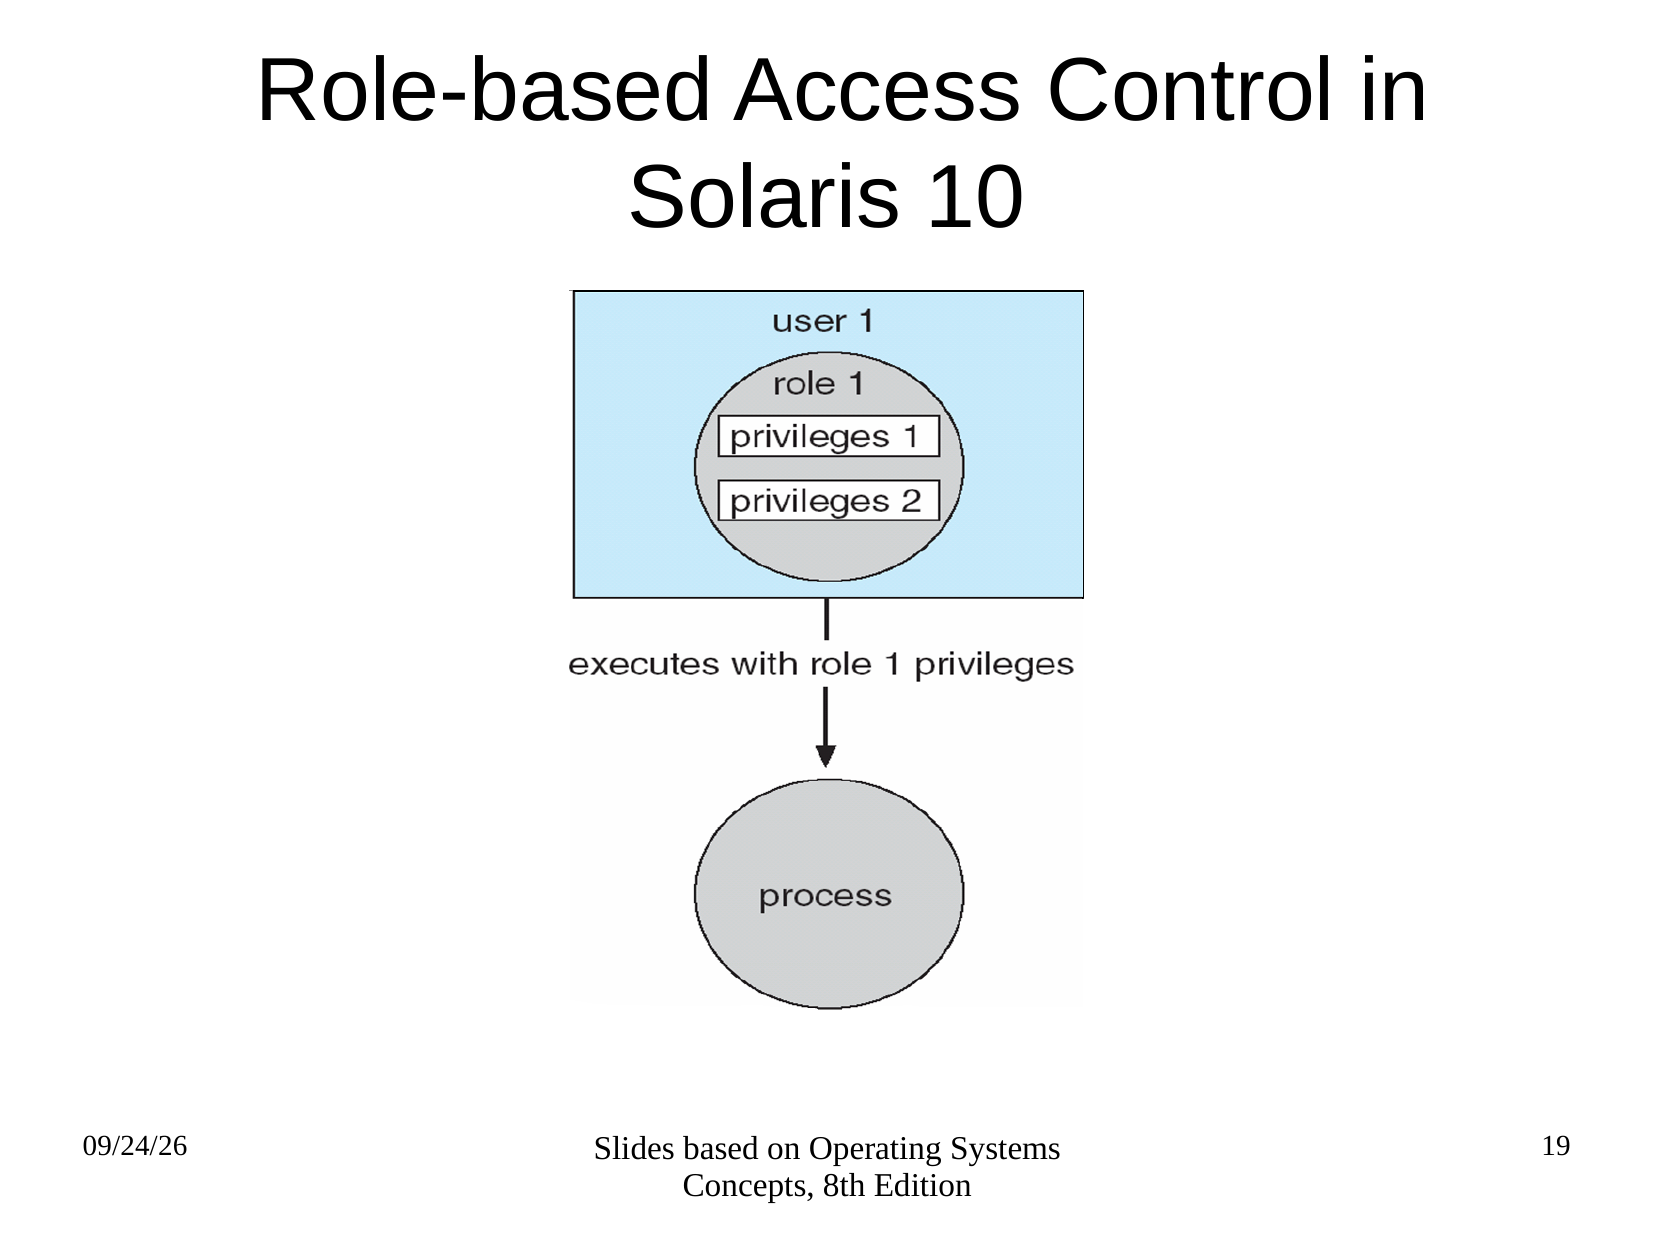

# Role-based Access Control in Solaris 10
19